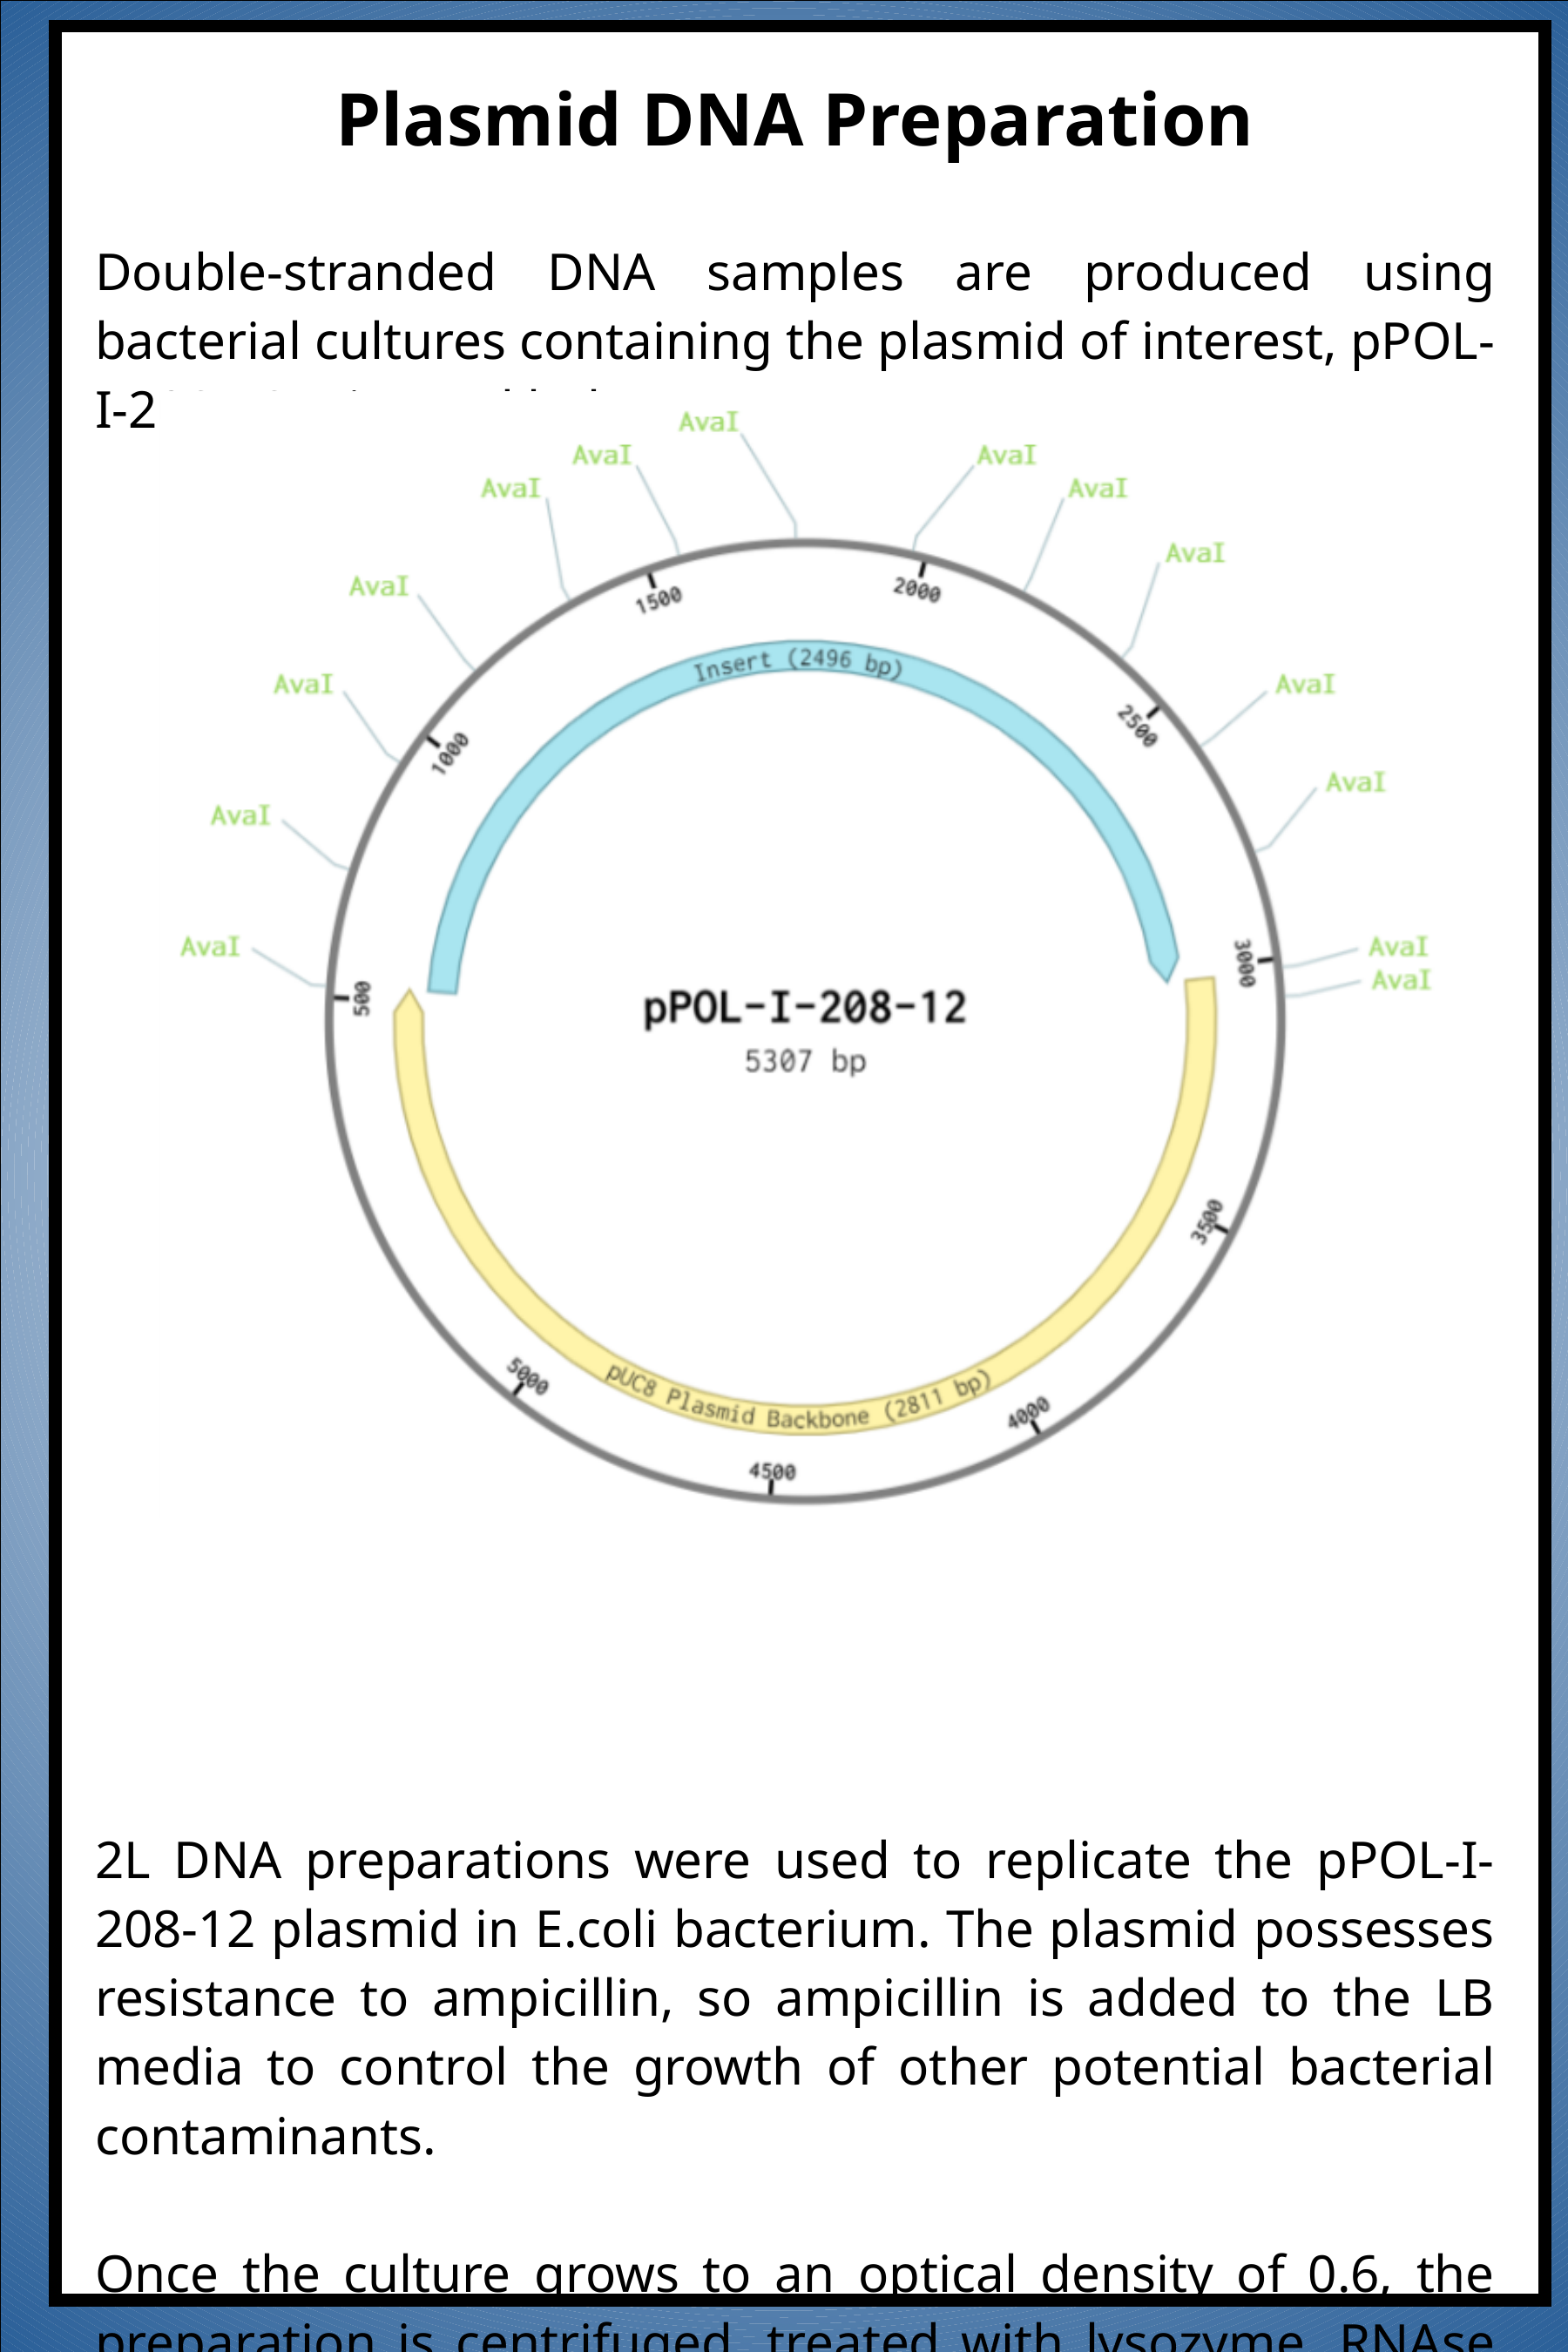

Plasmid DNA Preparation
Double-stranded DNA samples are produced using bacterial cultures containing the plasmid of interest, pPOL-I-208-12, pictured below:
2L DNA preparations were used to replicate the pPOL-I-208-12 plasmid in E.coli bacterium. The plasmid possesses resistance to ampicillin, so ampicillin is added to the LB media to control the growth of other potential bacterial contaminants.
Once the culture grows to an optical density of 0.6, the preparation is centrifuged, treated with lysozyme, RNAse A, and various alkaline lysis solutions to extract the plasmid DNA from the bacterial cells. This also assists in removing contaminants such as DNA-binding proteins, RNA, lipids, and bacterial cell debris. The typical yield of these preparations is about 80 mg of nucleic acid, and 2.0 mg of plasmid DNA.